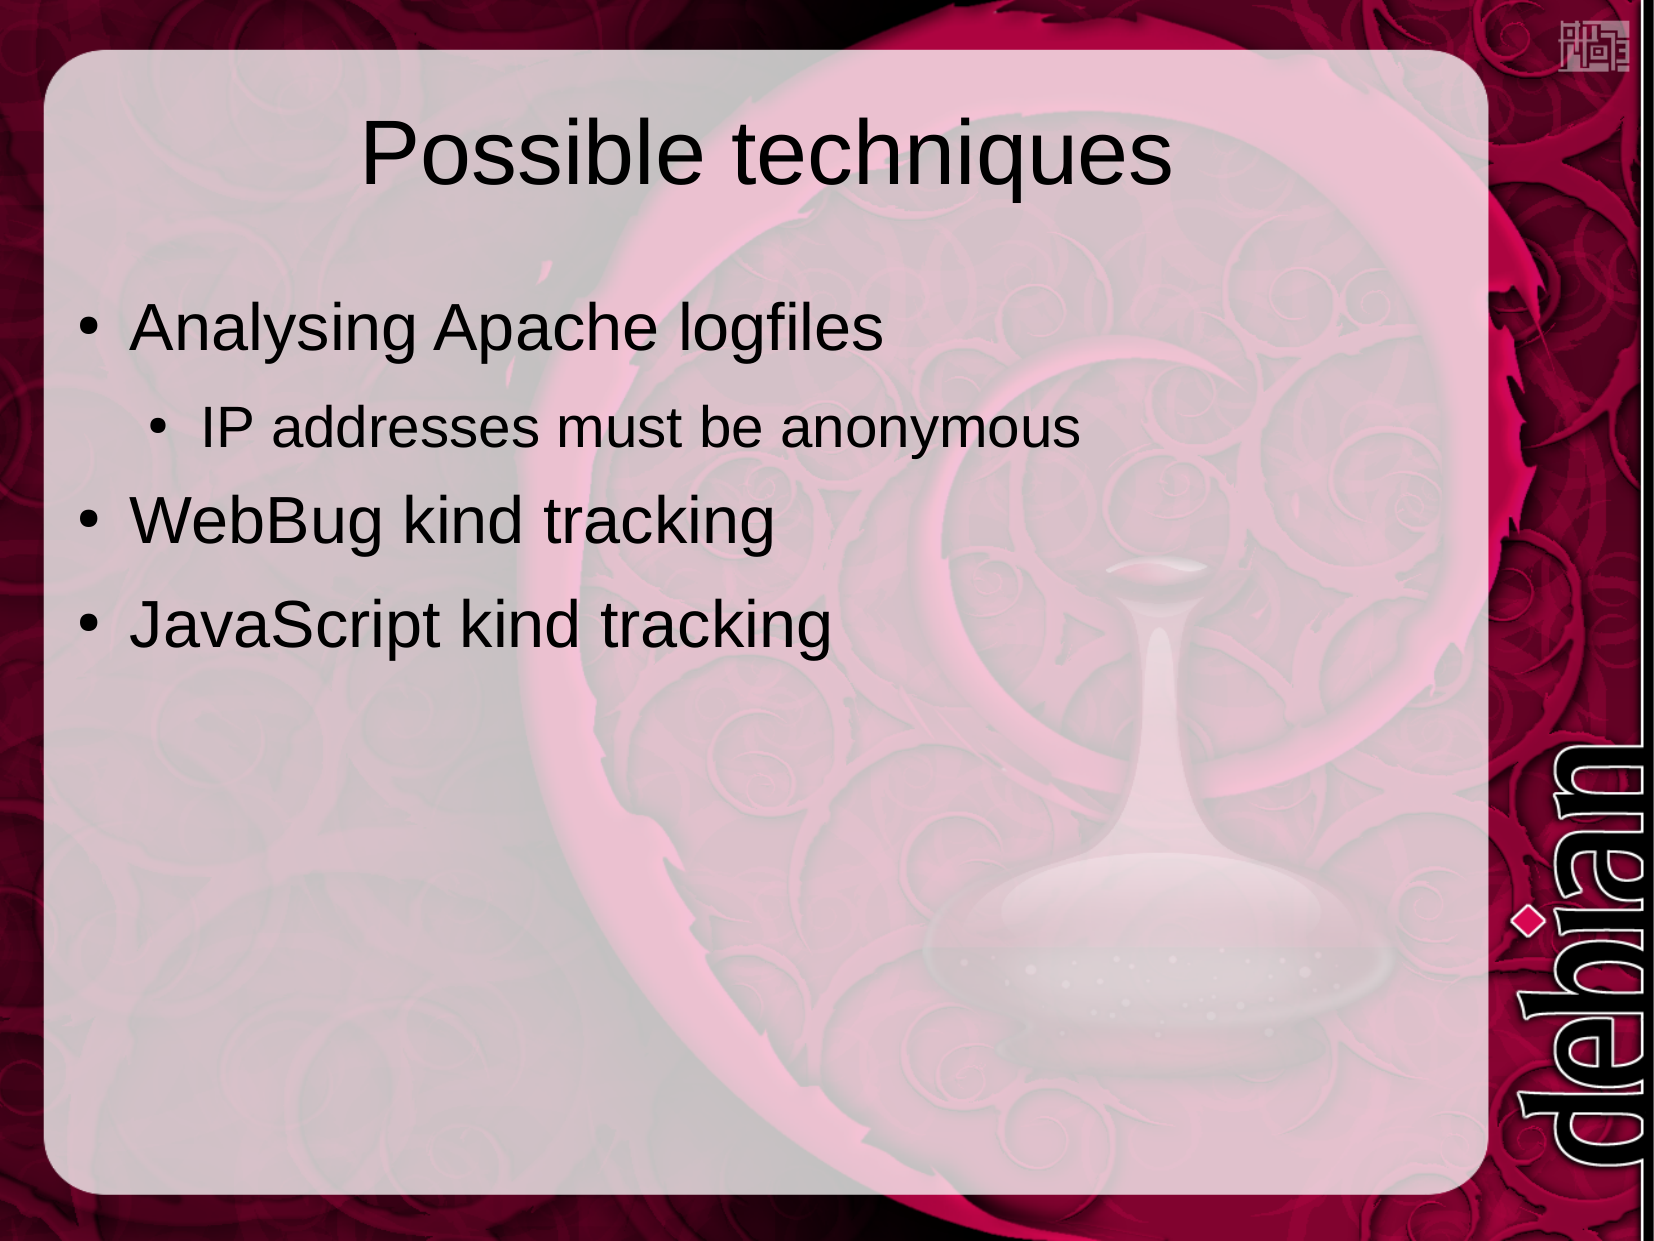

# Possible techniques
Analysing Apache logfiles
IP addresses must be anonymous
WebBug kind tracking
JavaScript kind tracking